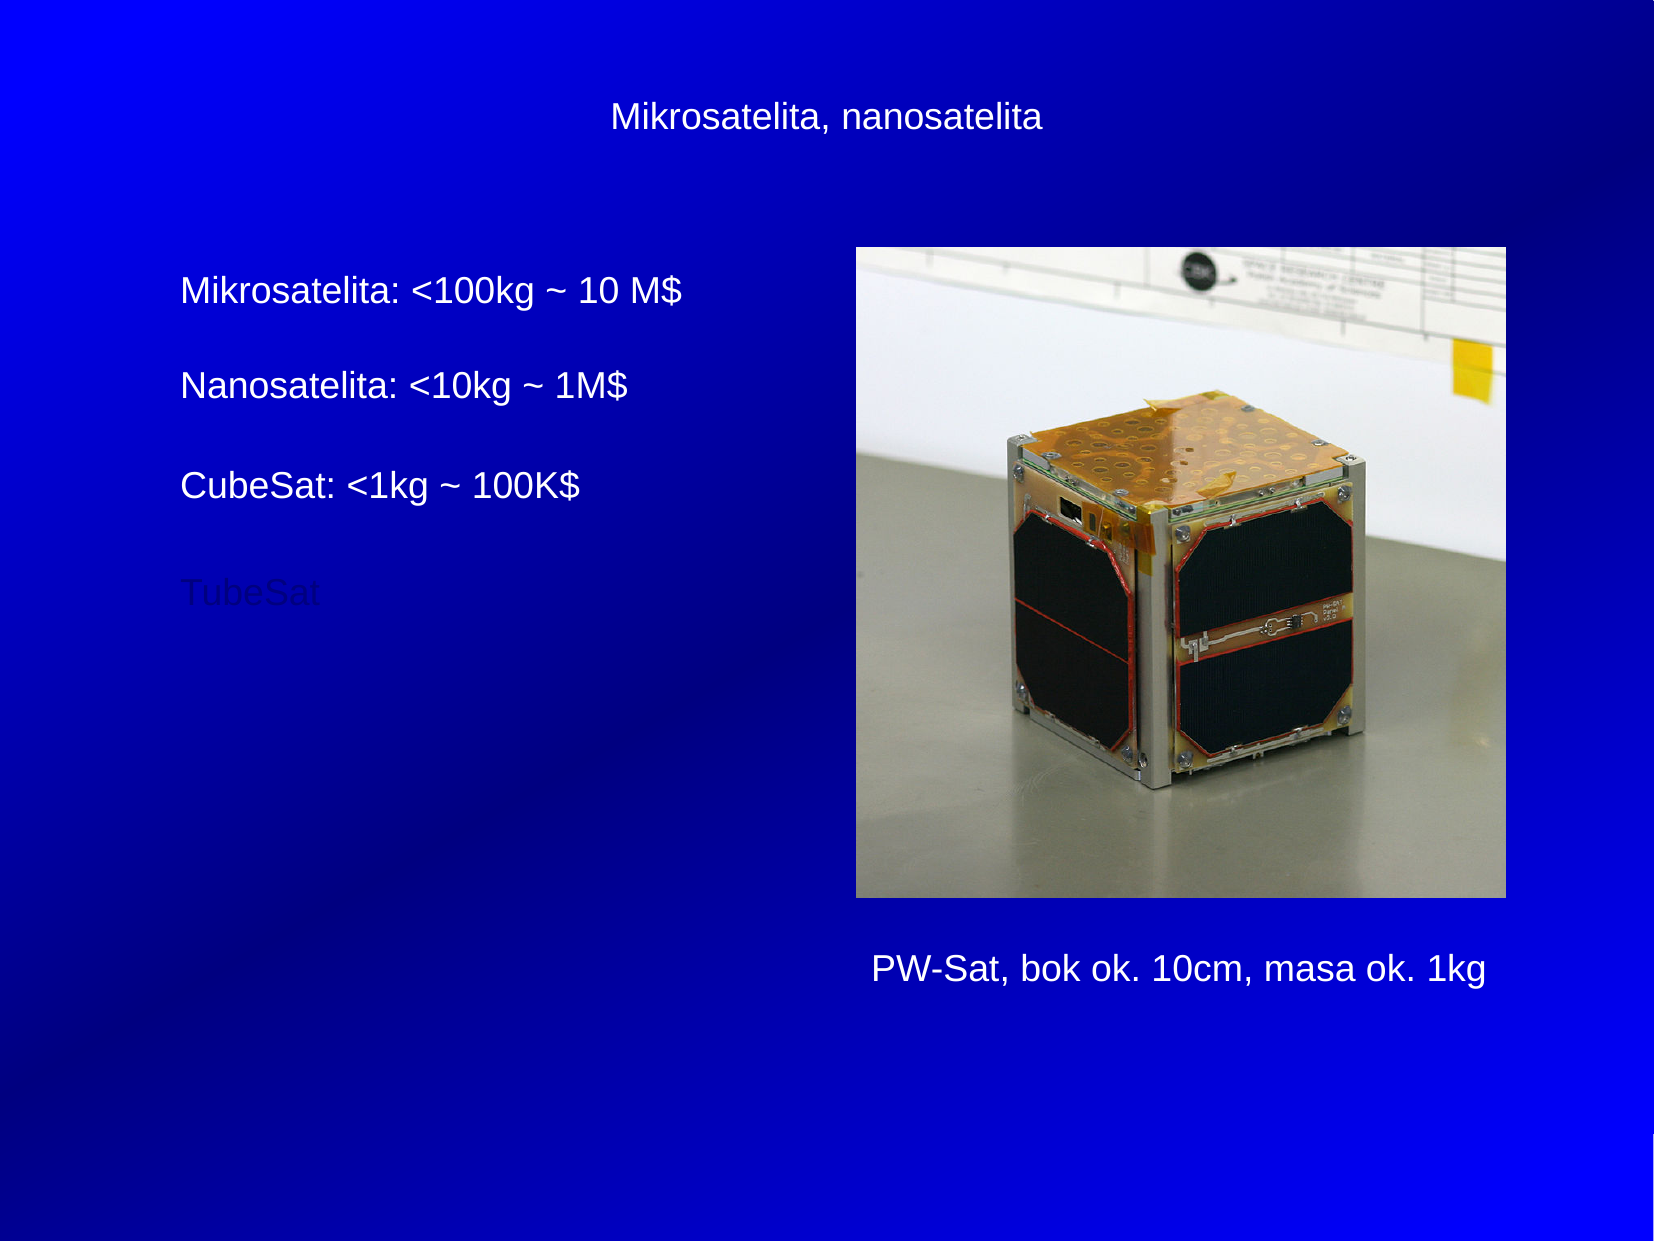

Mikrosatelita, nanosatelita
Mikrosatelita: <100kg ~ 10 M$
Nanosatelita: <10kg ~ 1M$
CubeSat: <1kg ~ 100K$
TubeSat
PW-Sat, bok ok. 10cm, masa ok. 1kg